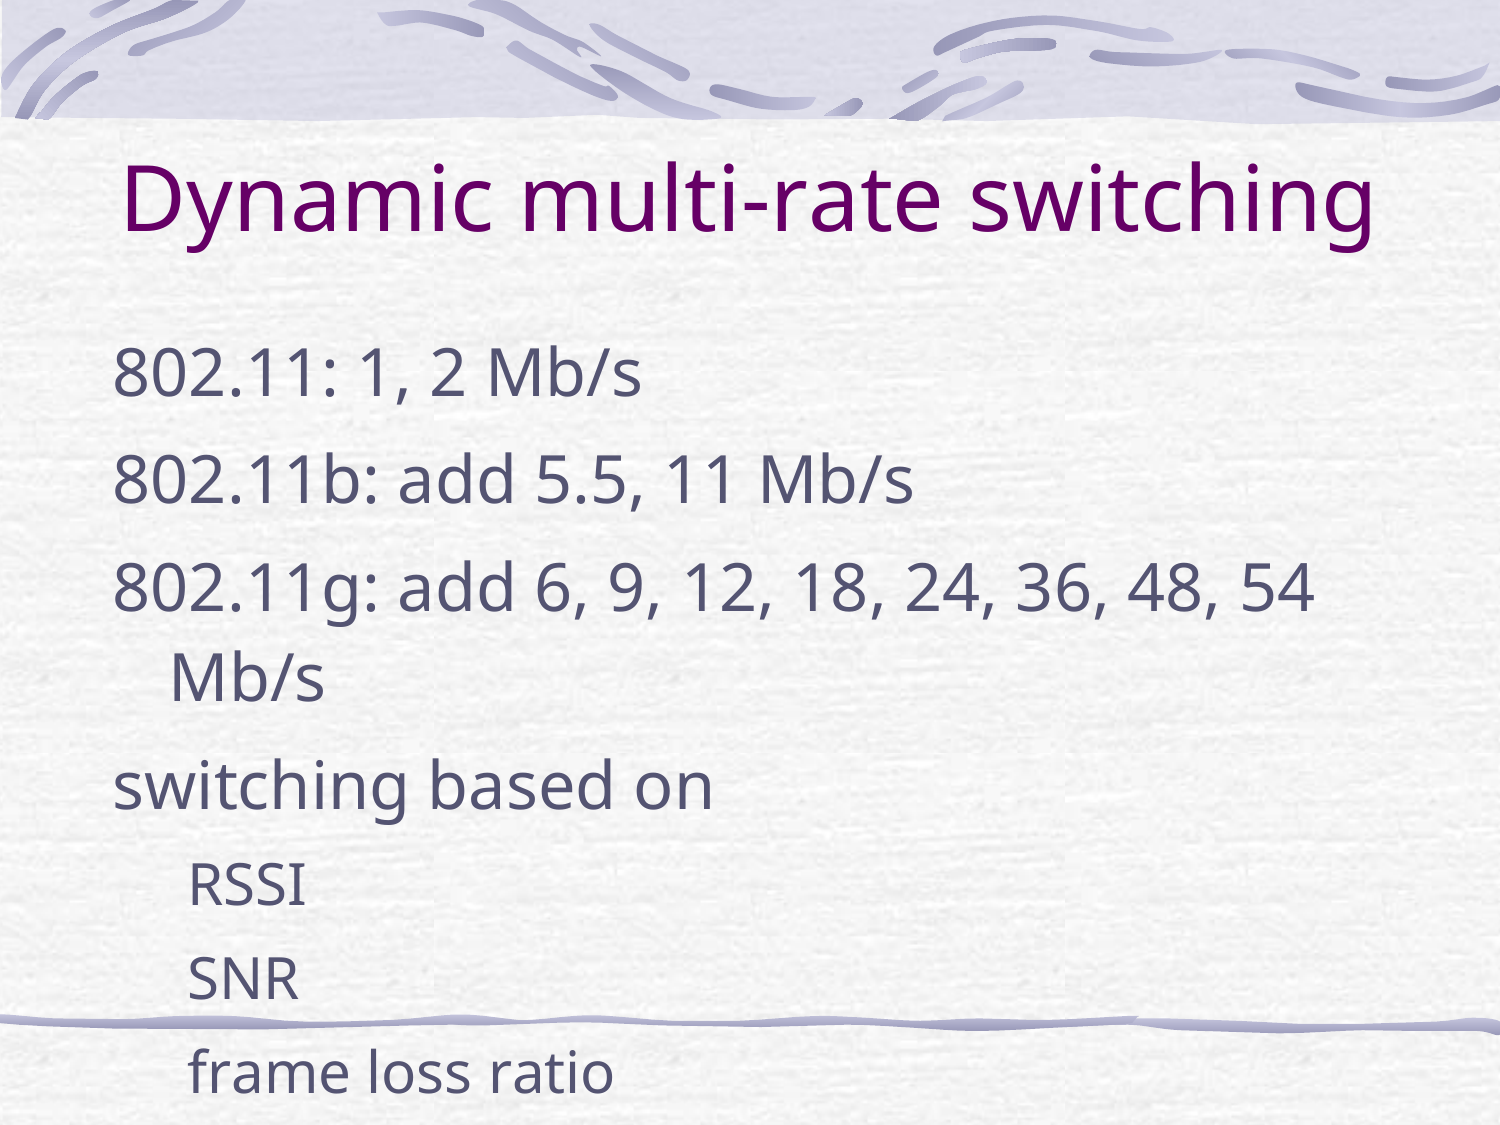

# Dynamic multi-rate switching
802.11: 1, 2 Mb/s
802.11b: add 5.5, 11 Mb/s
802.11g: add 6, 9, 12, 18, 24, 36, 48, 54 Mb/s
switching based on
RSSI
SNR
frame loss ratio